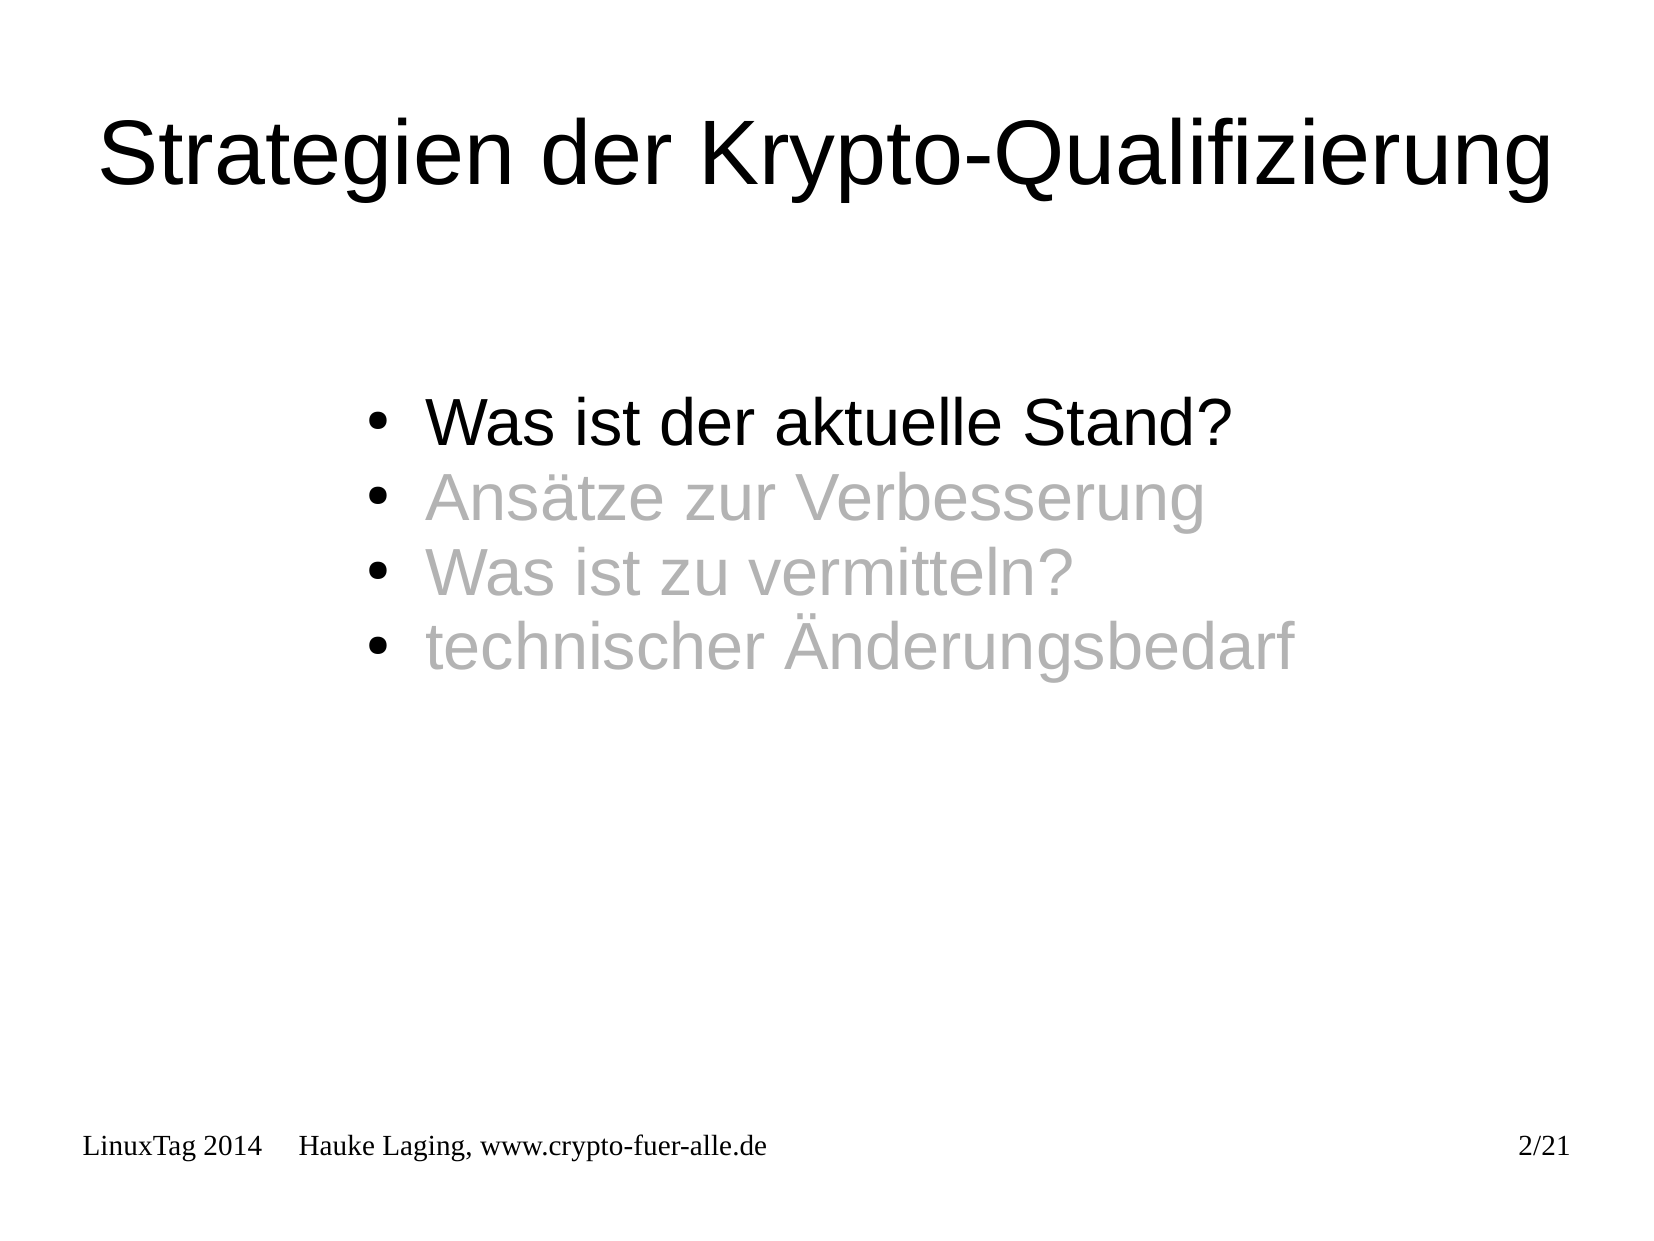

# Strategien der Krypto-Qualifizierung
Was ist der aktuelle Stand?
Ansätze zur Verbesserung
Was ist zu vermitteln?
technischer Änderungsbedarf
2